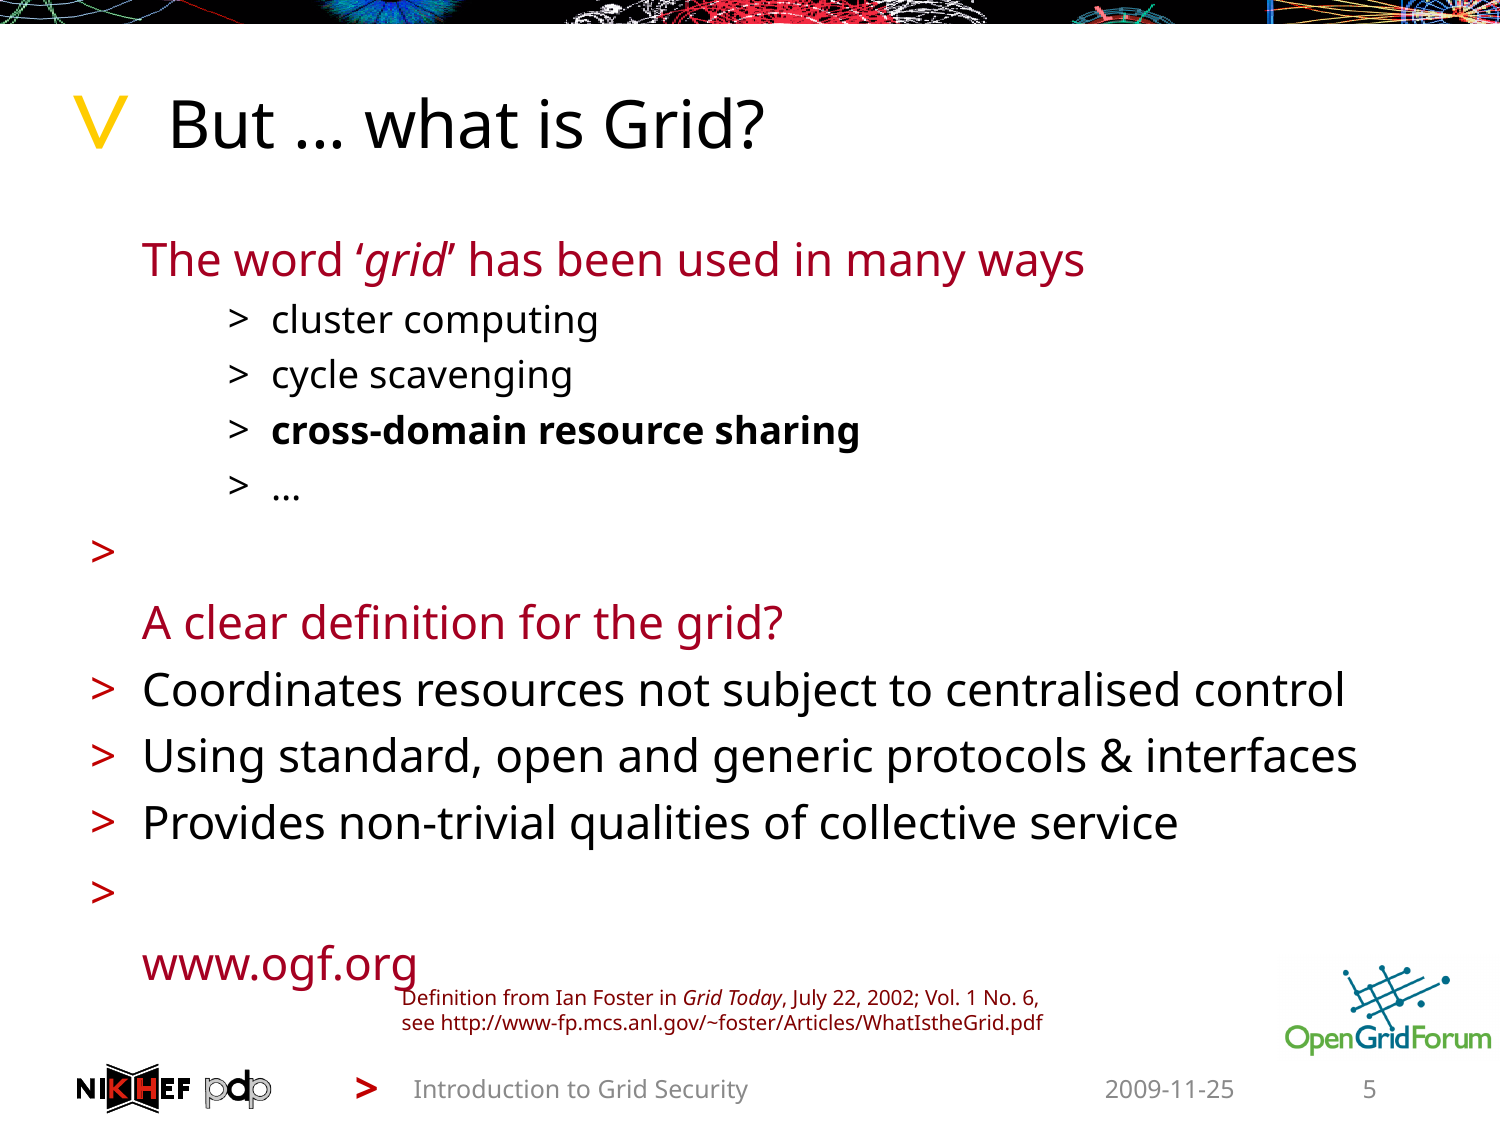

# But ... what is Grid?
The word ‘grid’ has been used in many ways
cluster computing
cycle scavenging
cross-domain resource sharing
…
A clear definition for the grid?
Coordinates resources not subject to centralised control
Using standard, open and generic protocols & interfaces
Provides non-trivial qualities of collective service
www.ogf.org
Definition from Ian Foster in Grid Today, July 22, 2002; Vol. 1 No. 6,
see http://www-fp.mcs.anl.gov/~foster/Articles/WhatIstheGrid.pdf
Introduction to Grid Security
2009-11-25
4